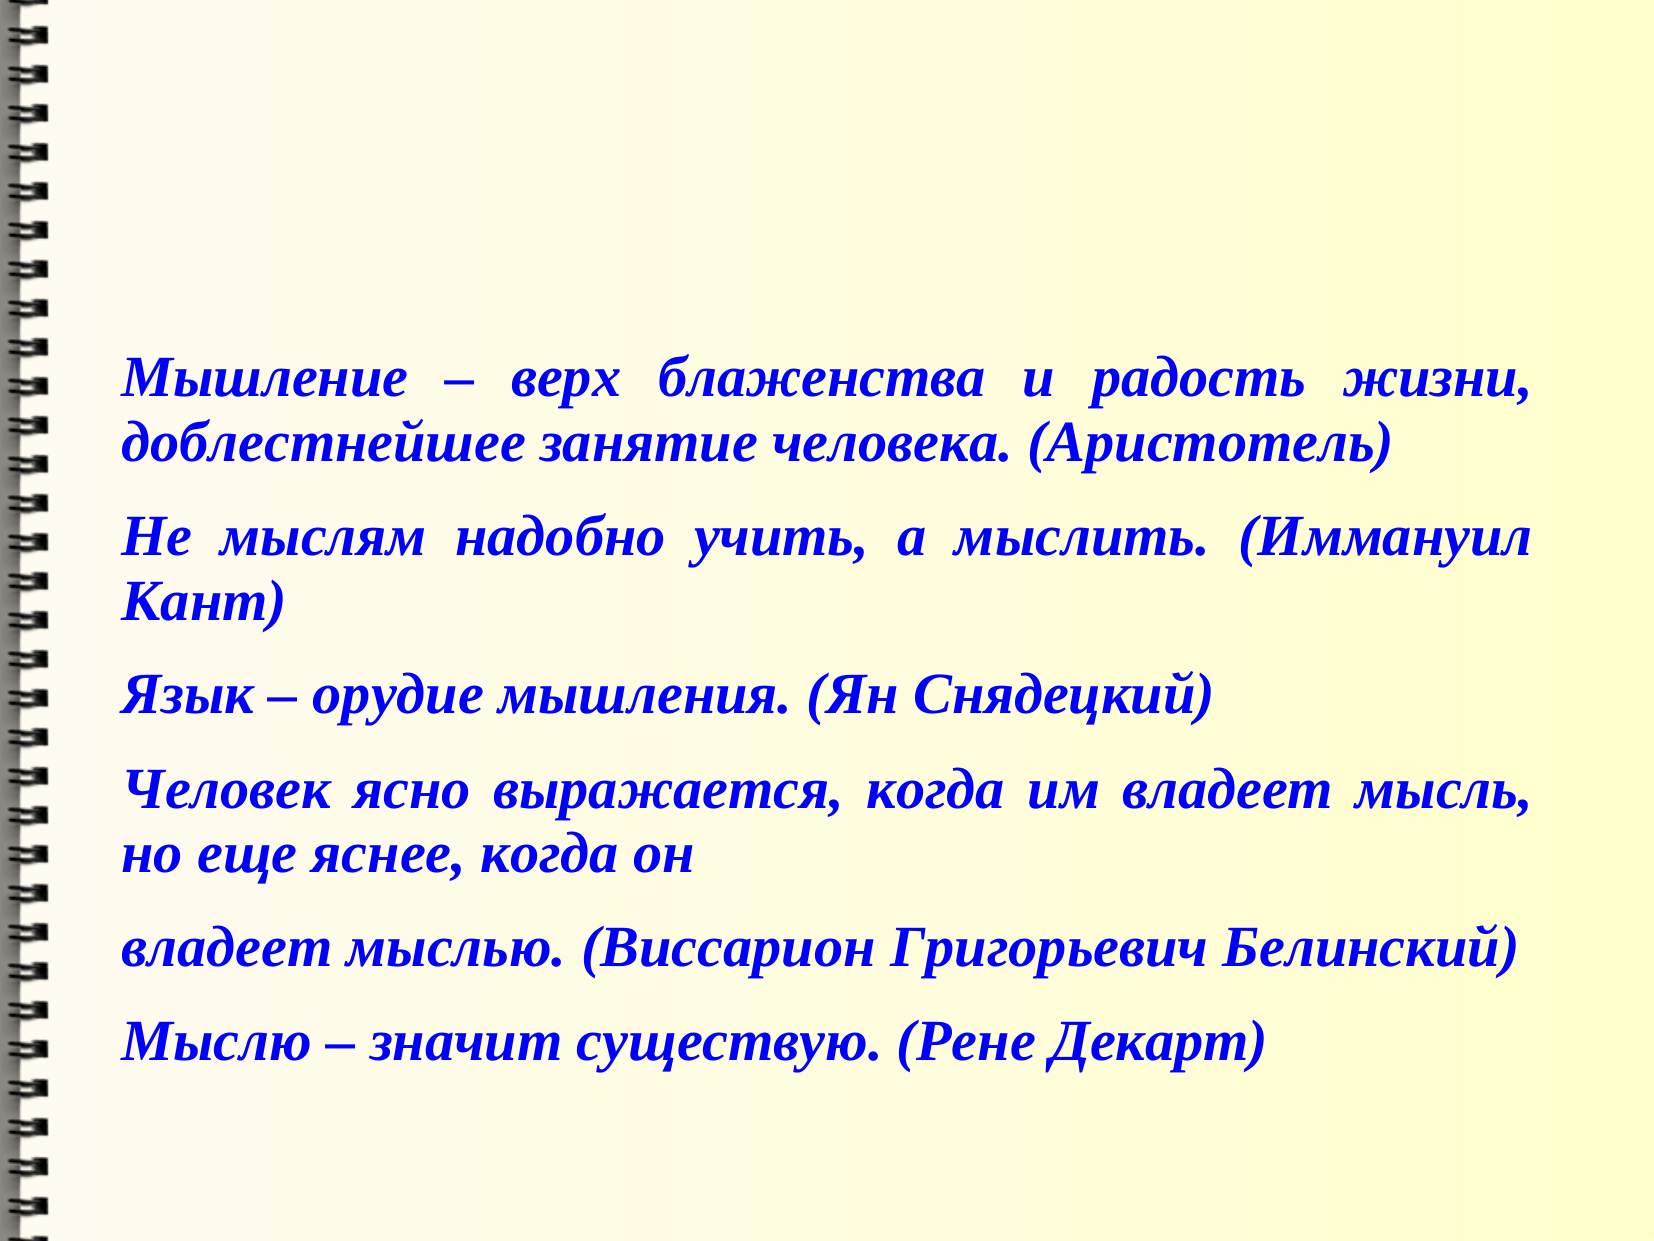

#
Мышление – верх блаженства и радость жизни, доблестнейшее занятие человека. (Аристотель)
Не мыслям надобно учить, а мыслить. (Иммануил Кант)
Язык – орудие мышления. (Ян Снядецкий)
Человек ясно выражается, когда им владеет мысль, но еще яснее, когда он
владеет мыслью. (Виссарион Григорьевич Белинский)
Мыслю – значит существую. (Рене Декарт)